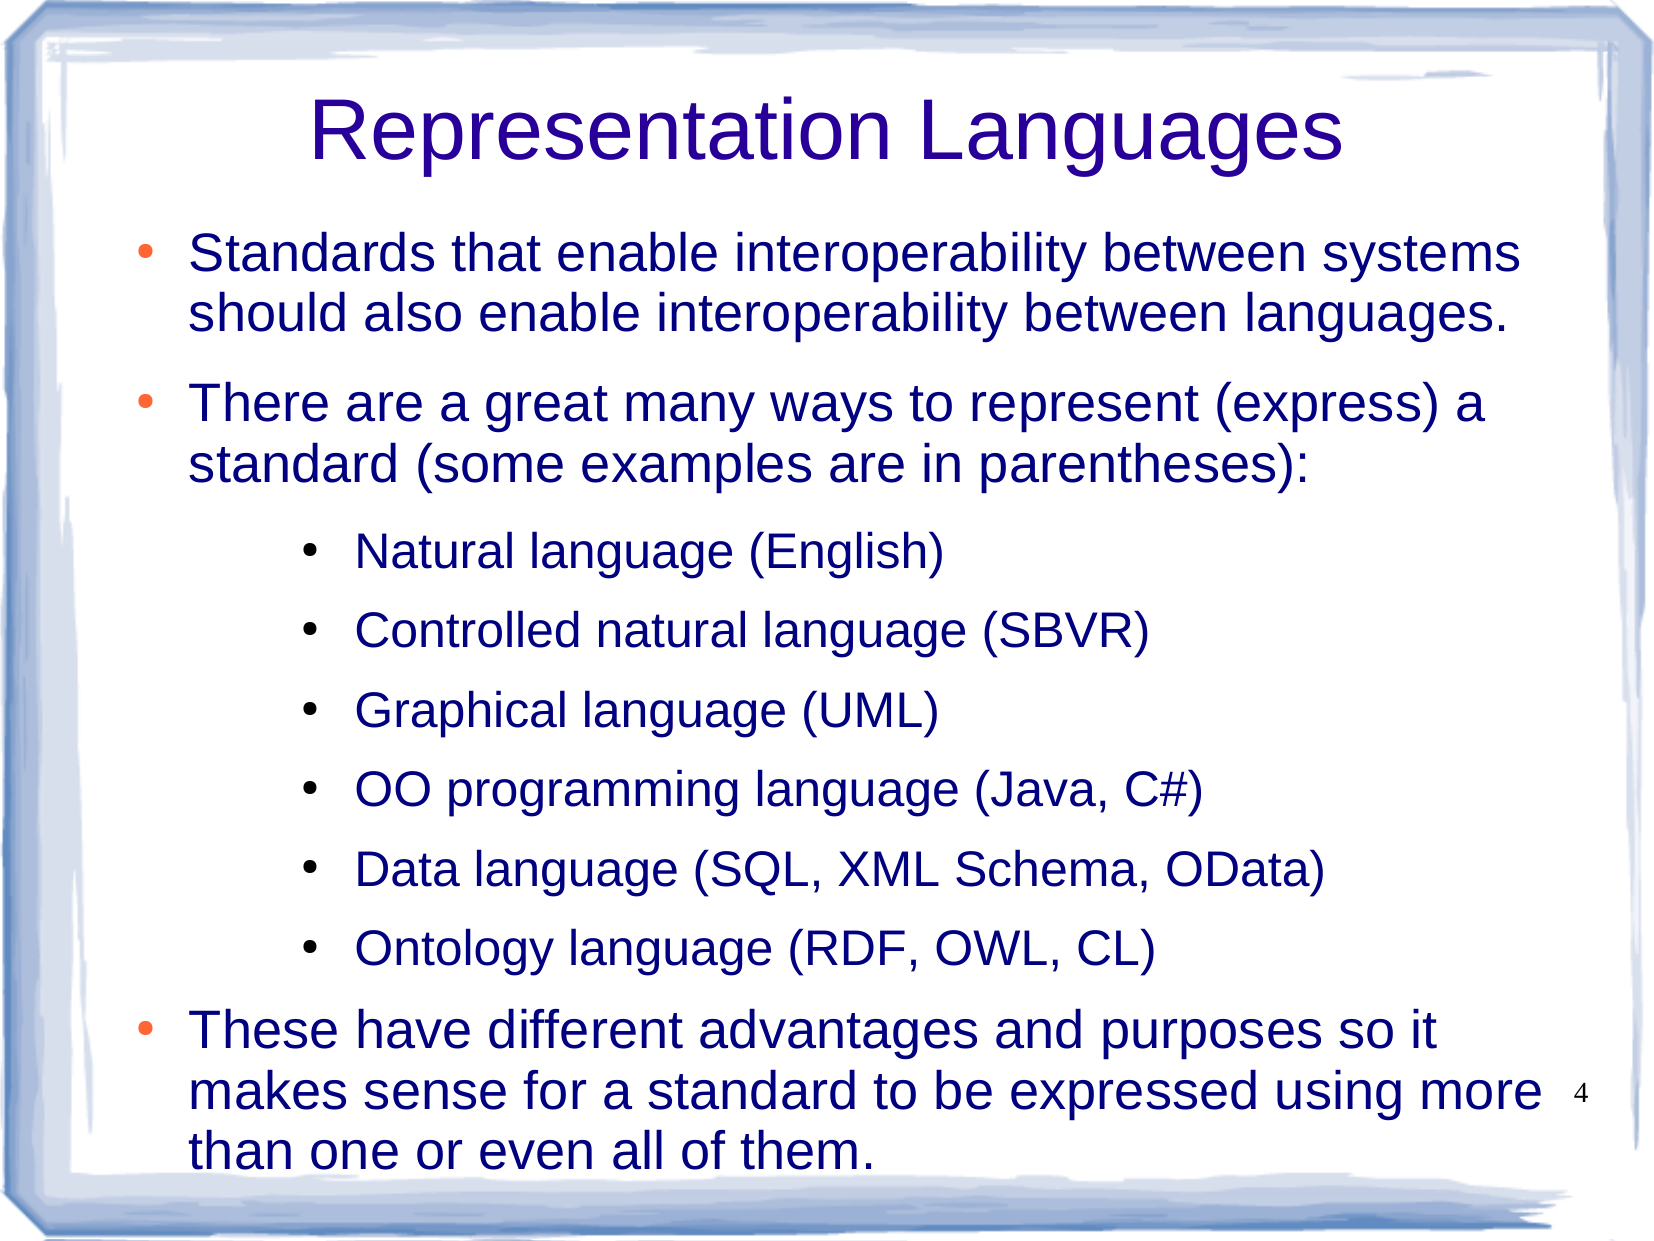

# Representation Languages
Standards that enable interoperability between systems should also enable interoperability between languages.
There are a great many ways to represent (express) a standard (some examples are in parentheses):
Natural language (English)
Controlled natural language (SBVR)
Graphical language (UML)
OO programming language (Java, C#)
Data language (SQL, XML Schema, OData)
Ontology language (RDF, OWL, CL)
These have different advantages and purposes so it makes sense for a standard to be expressed using more than one or even all of them.
4